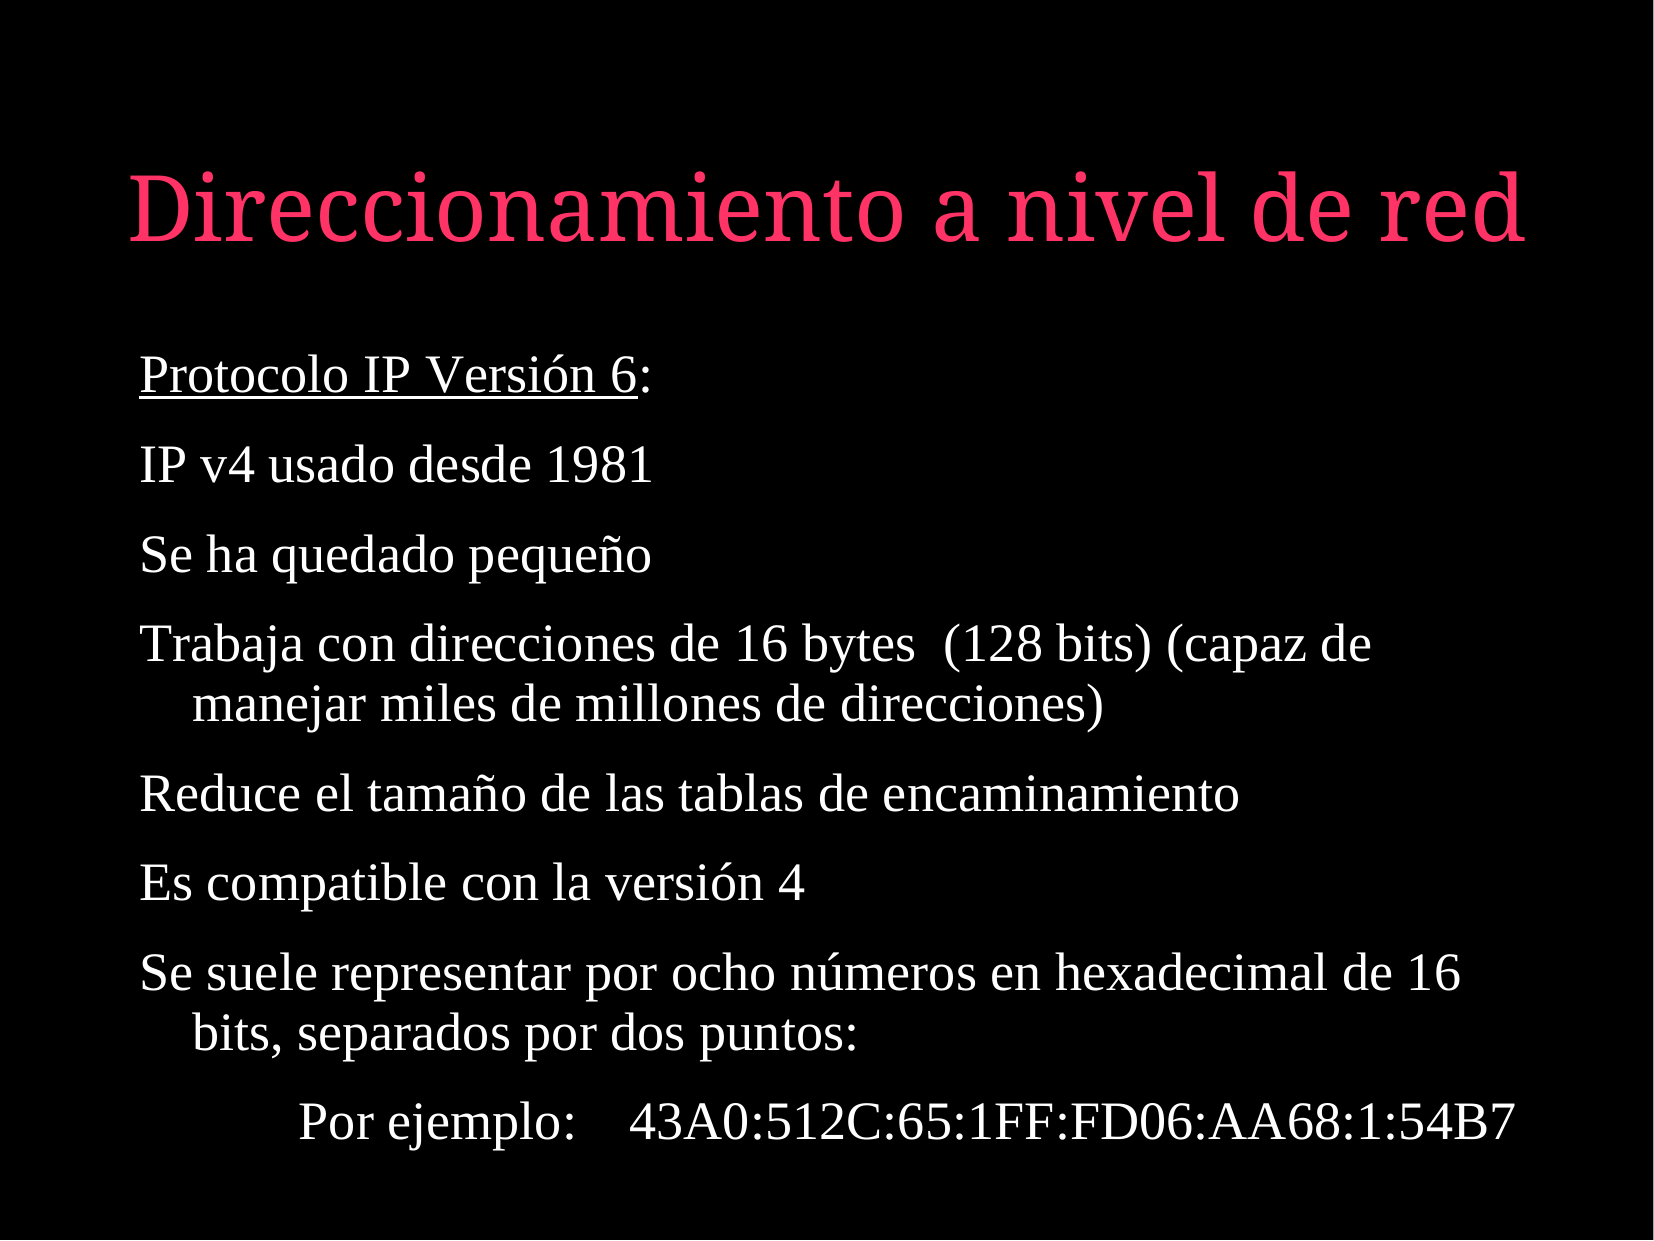

# Direccionamiento a nivel de red
Protocolo IP Versión 6:
IP v4 usado desde 1981
Se ha quedado pequeño
Trabaja con direcciones de 16 bytes (128 bits) (capaz de manejar miles de millones de direcciones)
Reduce el tamaño de las tablas de encaminamiento
Es compatible con la versión 4
Se suele representar por ocho números en hexadecimal de 16 bits, separados por dos puntos:
Por ejemplo: 	43A0:512C:65:1FF:FD06:AA68:1:54B7